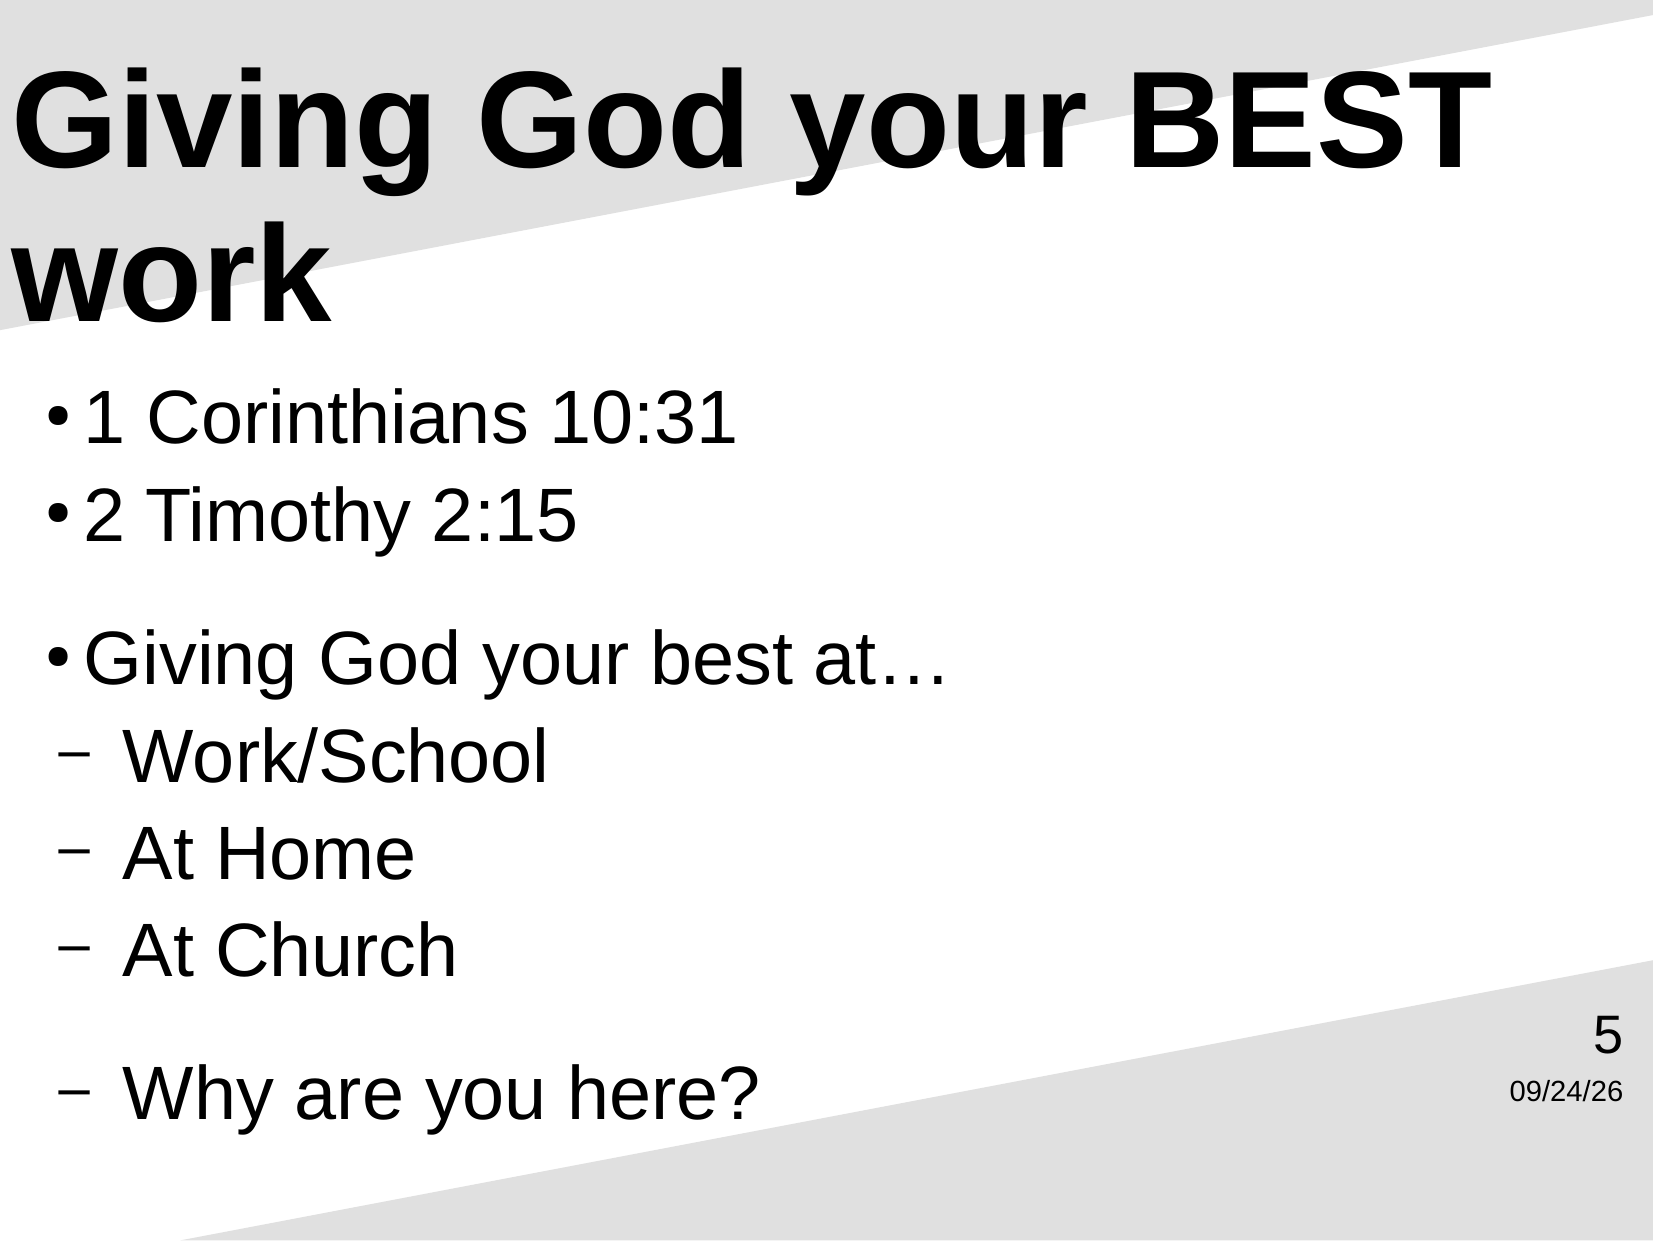

# Giving God your BEST work
1 Corinthians 10:31
2 Timothy 2:15
Giving God your best at…
Work/School
At Home
At Church
Why are you here?
5